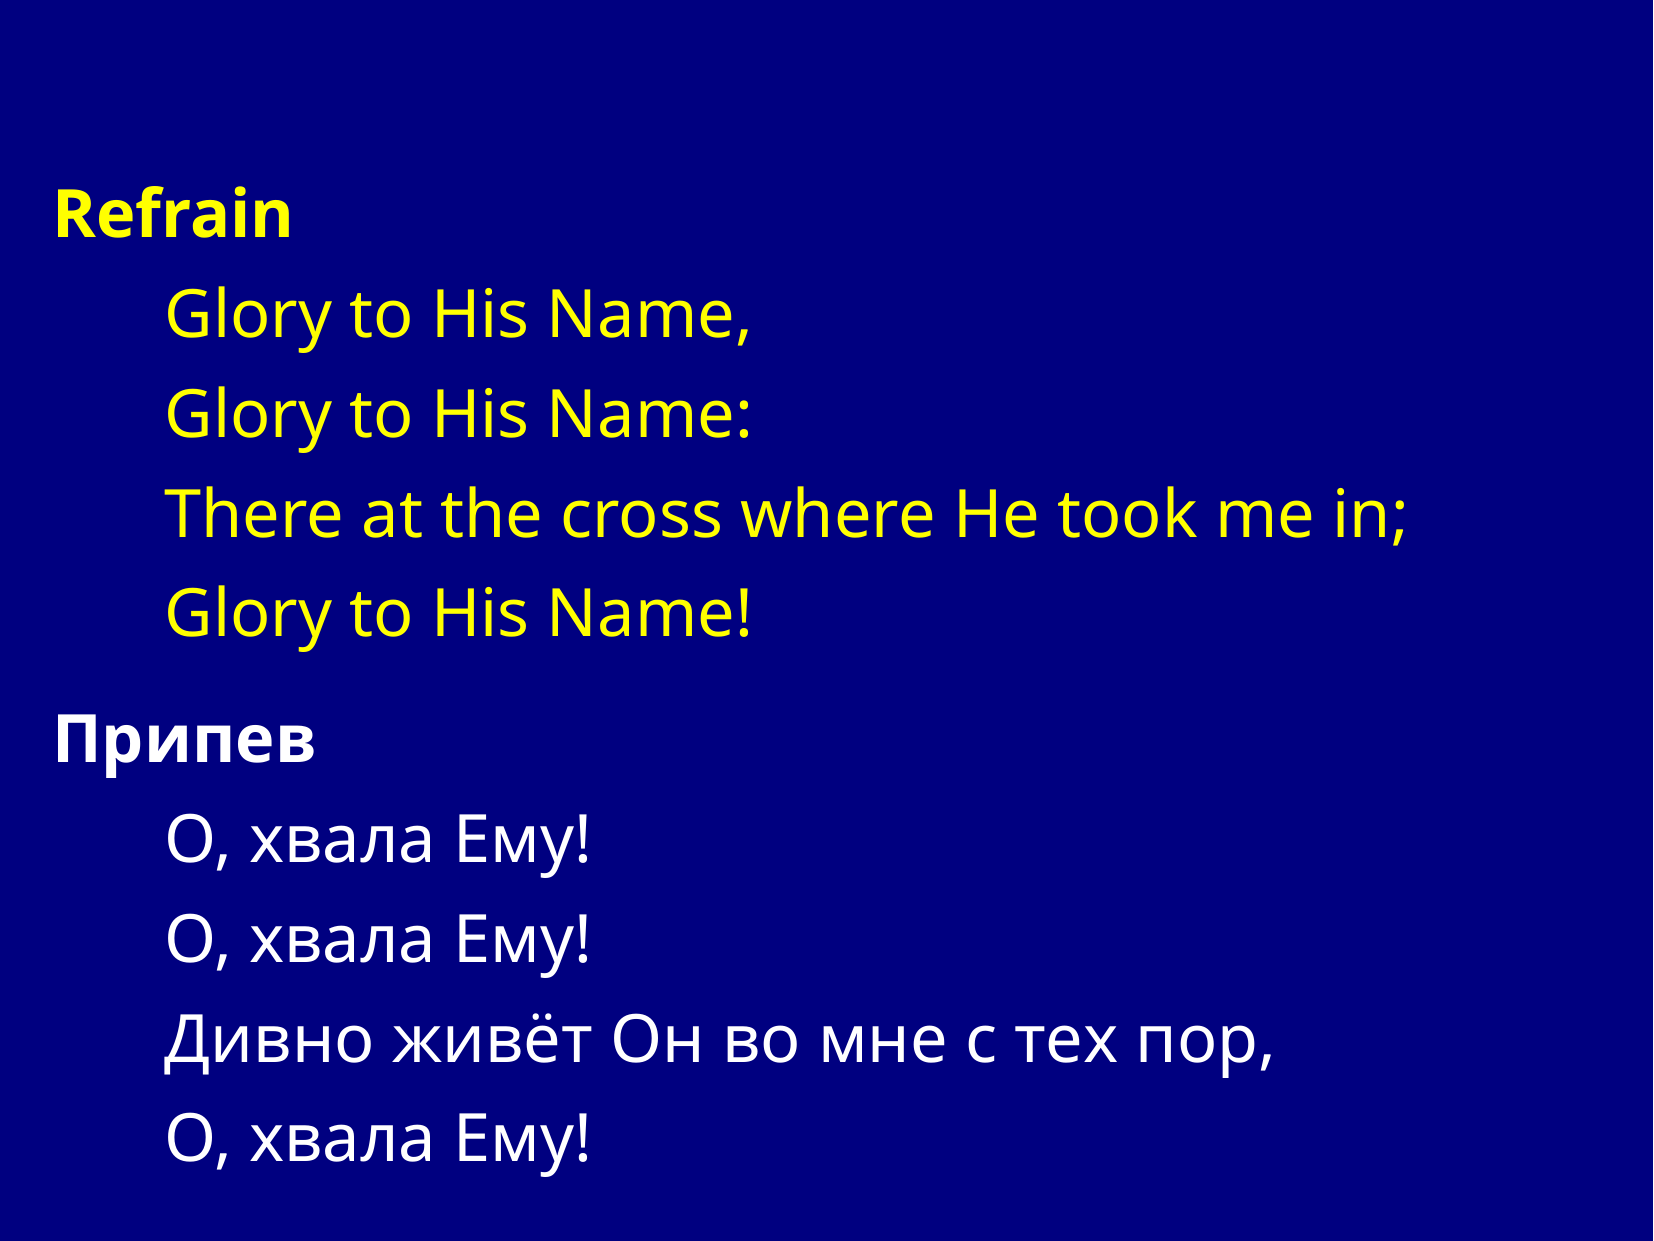

Refrain
	Glory to His Name,
	Glory to His Name:
	There at the cross where He took me in;
	Glory to His Name!
Припев
	О, хвала Ему!
	О, хвала Ему!
	Дивно живёт Он во мне с тех пор,
	О, хвала Ему!